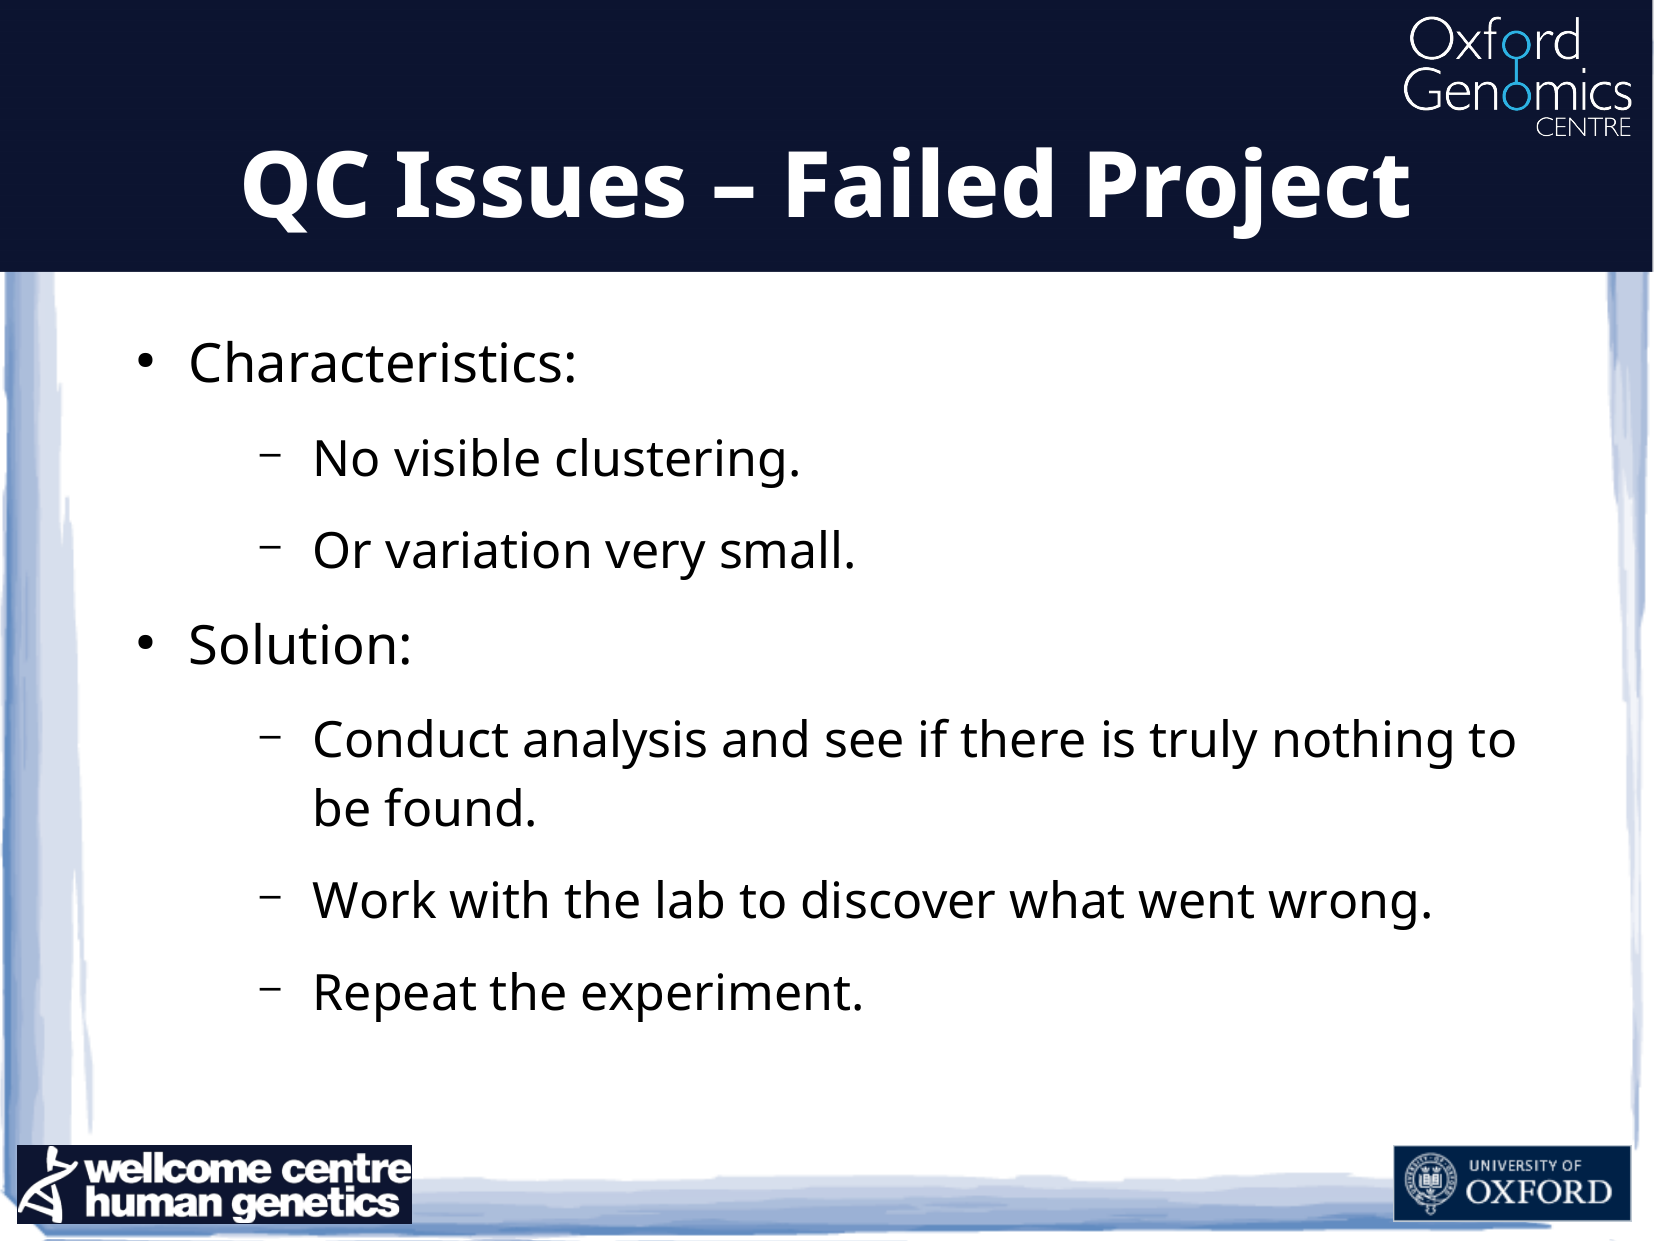

# QC Issues – Failed Project
Characteristics:
No visible clustering.
Or variation very small.
Solution:
Conduct analysis and see if there is truly nothing to be found.
Work with the lab to discover what went wrong.
Repeat the experiment.